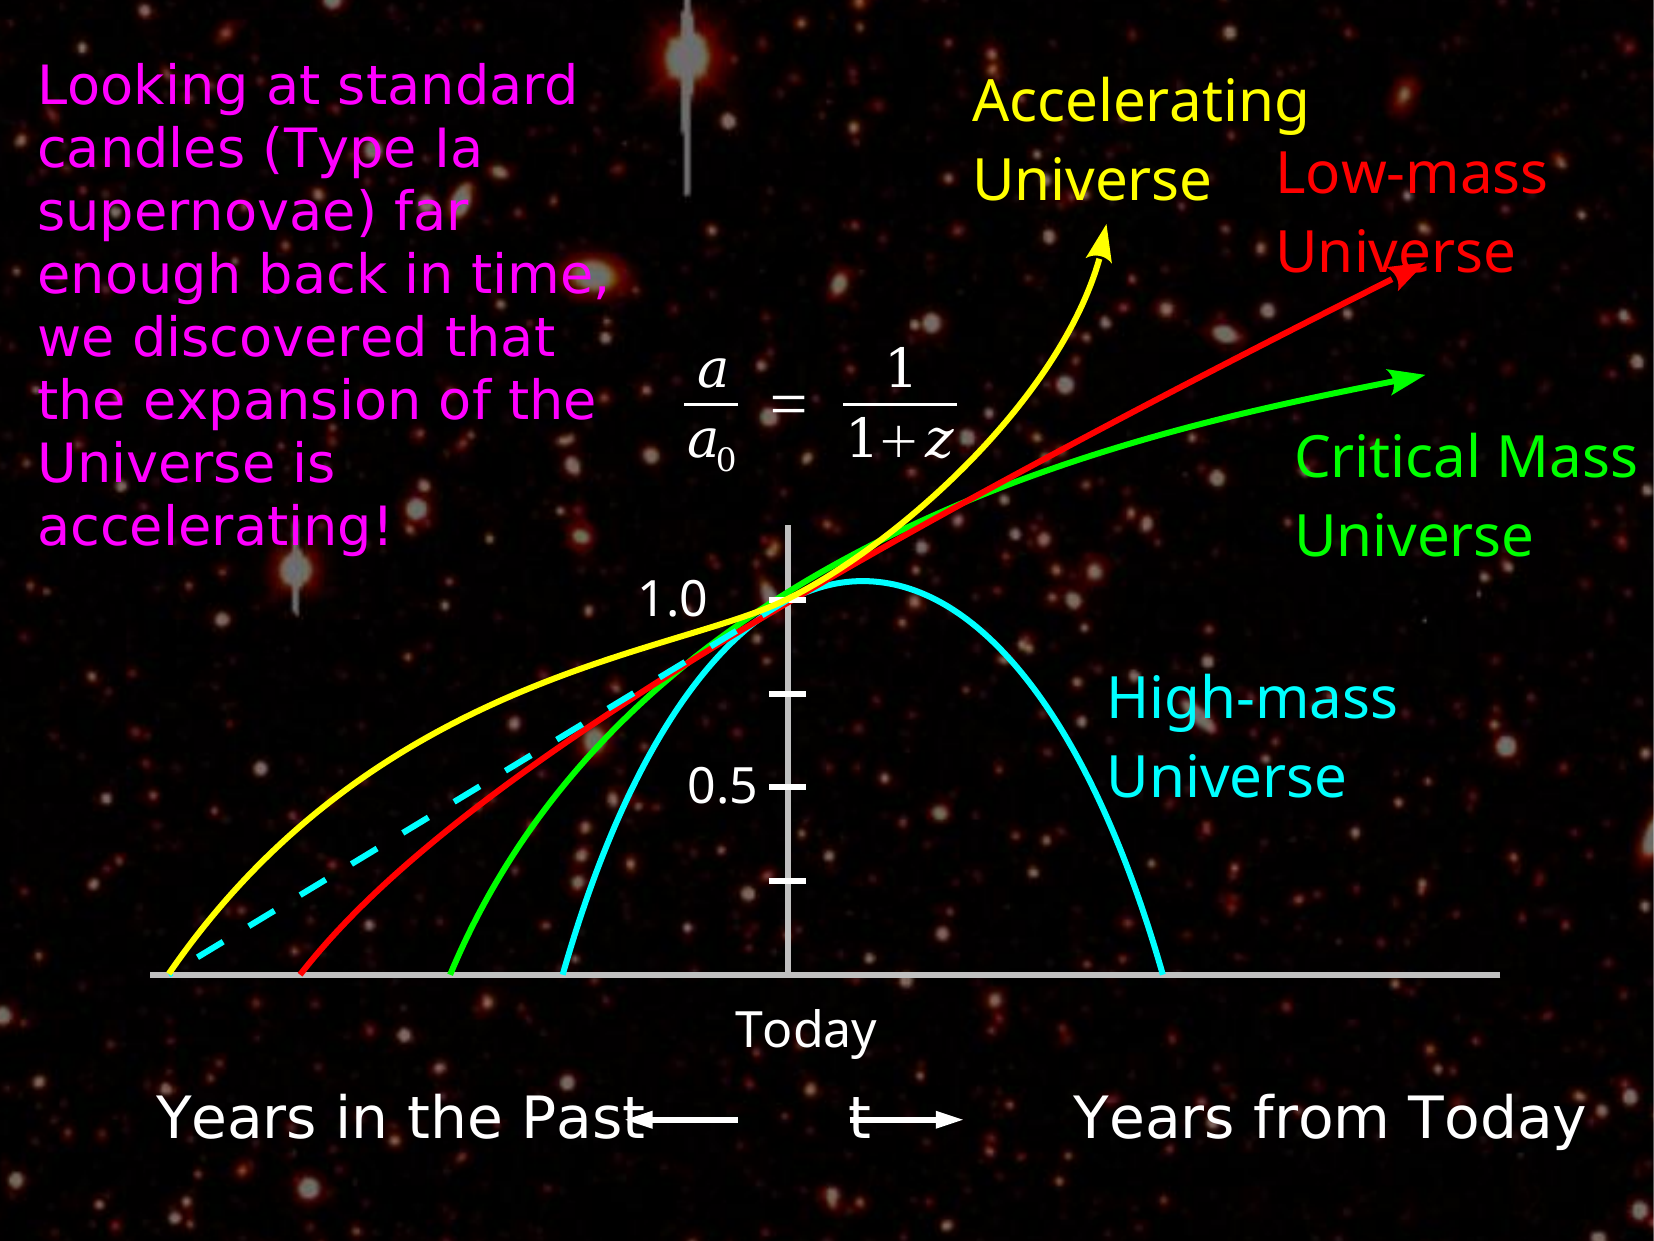

Looking at standard candles (Type Ia supernovae) far enough back in time, we discovered that the expansion of the Universe is accelerating!
Accelerating
Universe
Low-mass
Universe
Critical Mass
Universe
1.0
High-mass
Universe
0.5
Today
Years in the Past t Years from Today